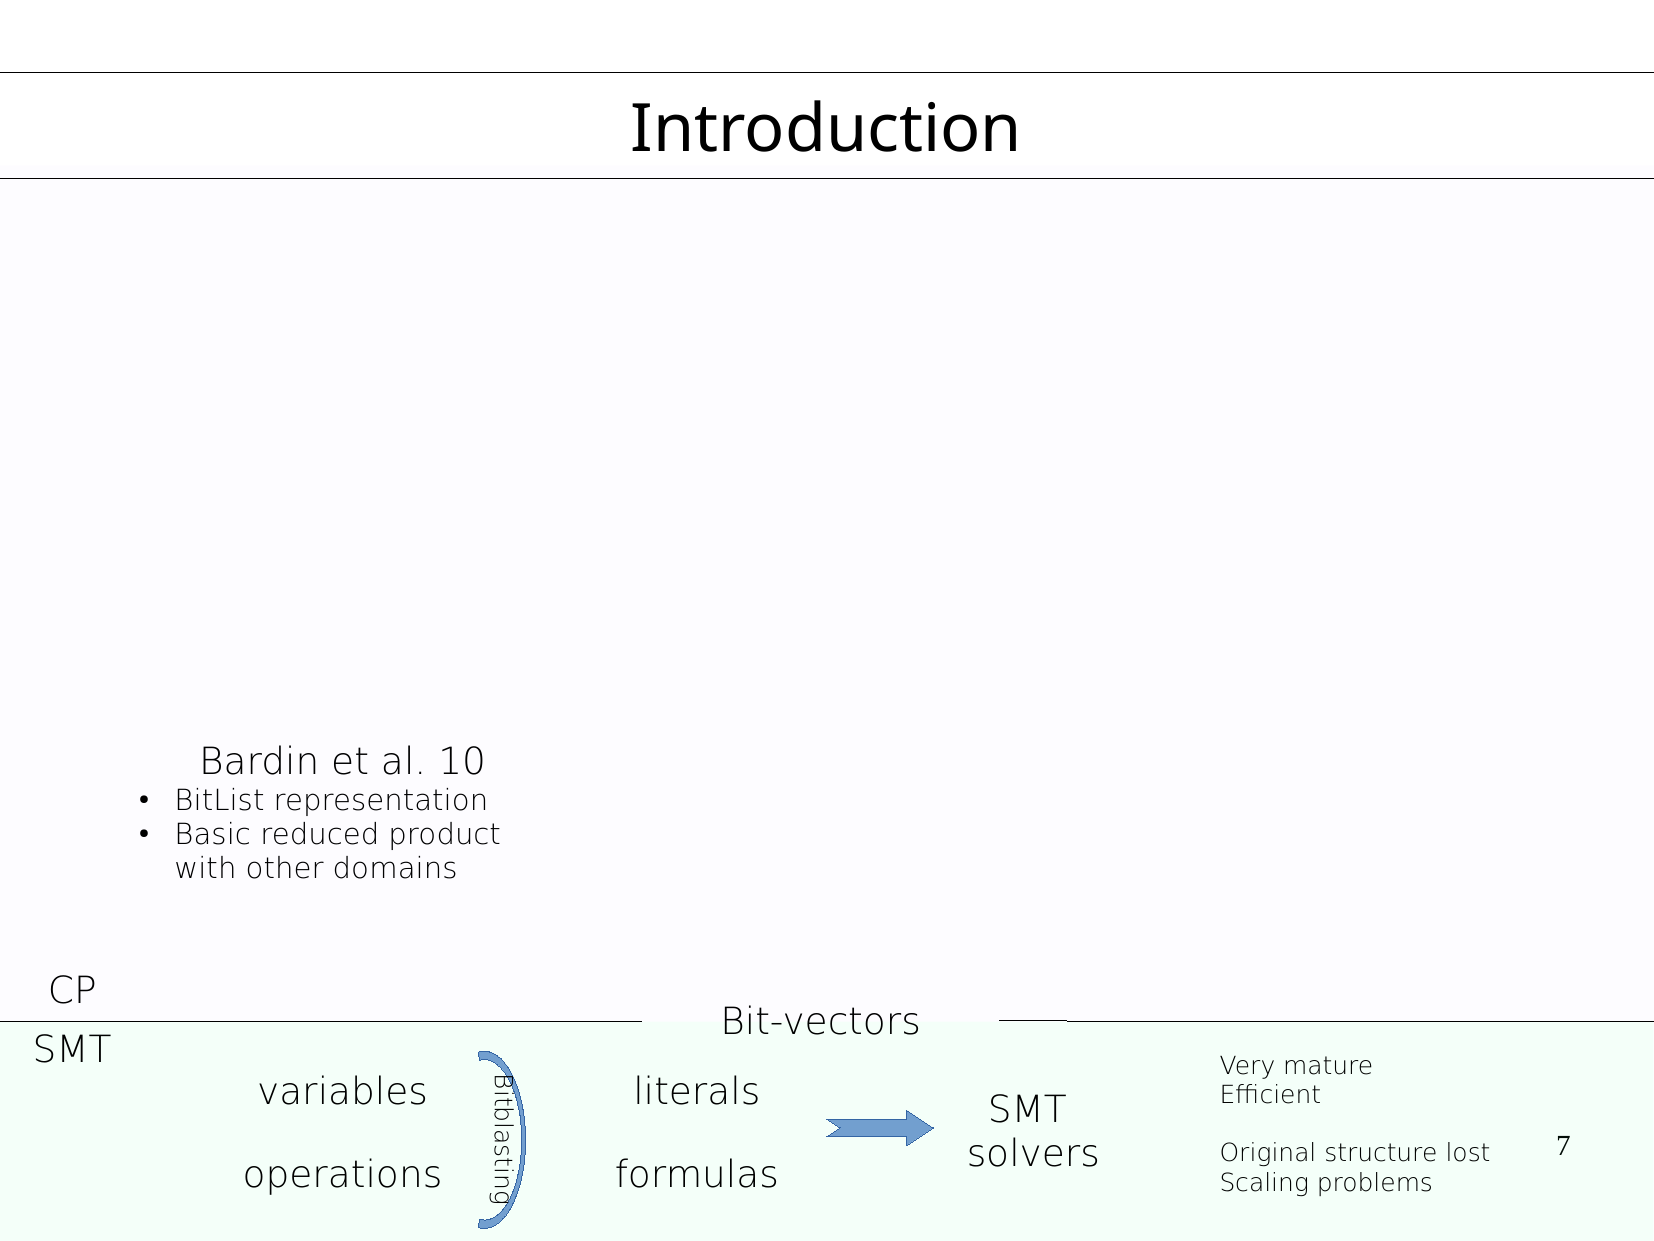

Introduction
They relied on other domains and used reduced products betwee them. Mainlly union of intervals and congruence
Bardin et al. 10
BitList representation
Basic reduced product with other domains
CP
Bit-vectors
SMT
Very mature
Efficient
Original structure lost
Scaling problems
variables
literals
SMT
solvers
Bitblasting
7
operations
formulas